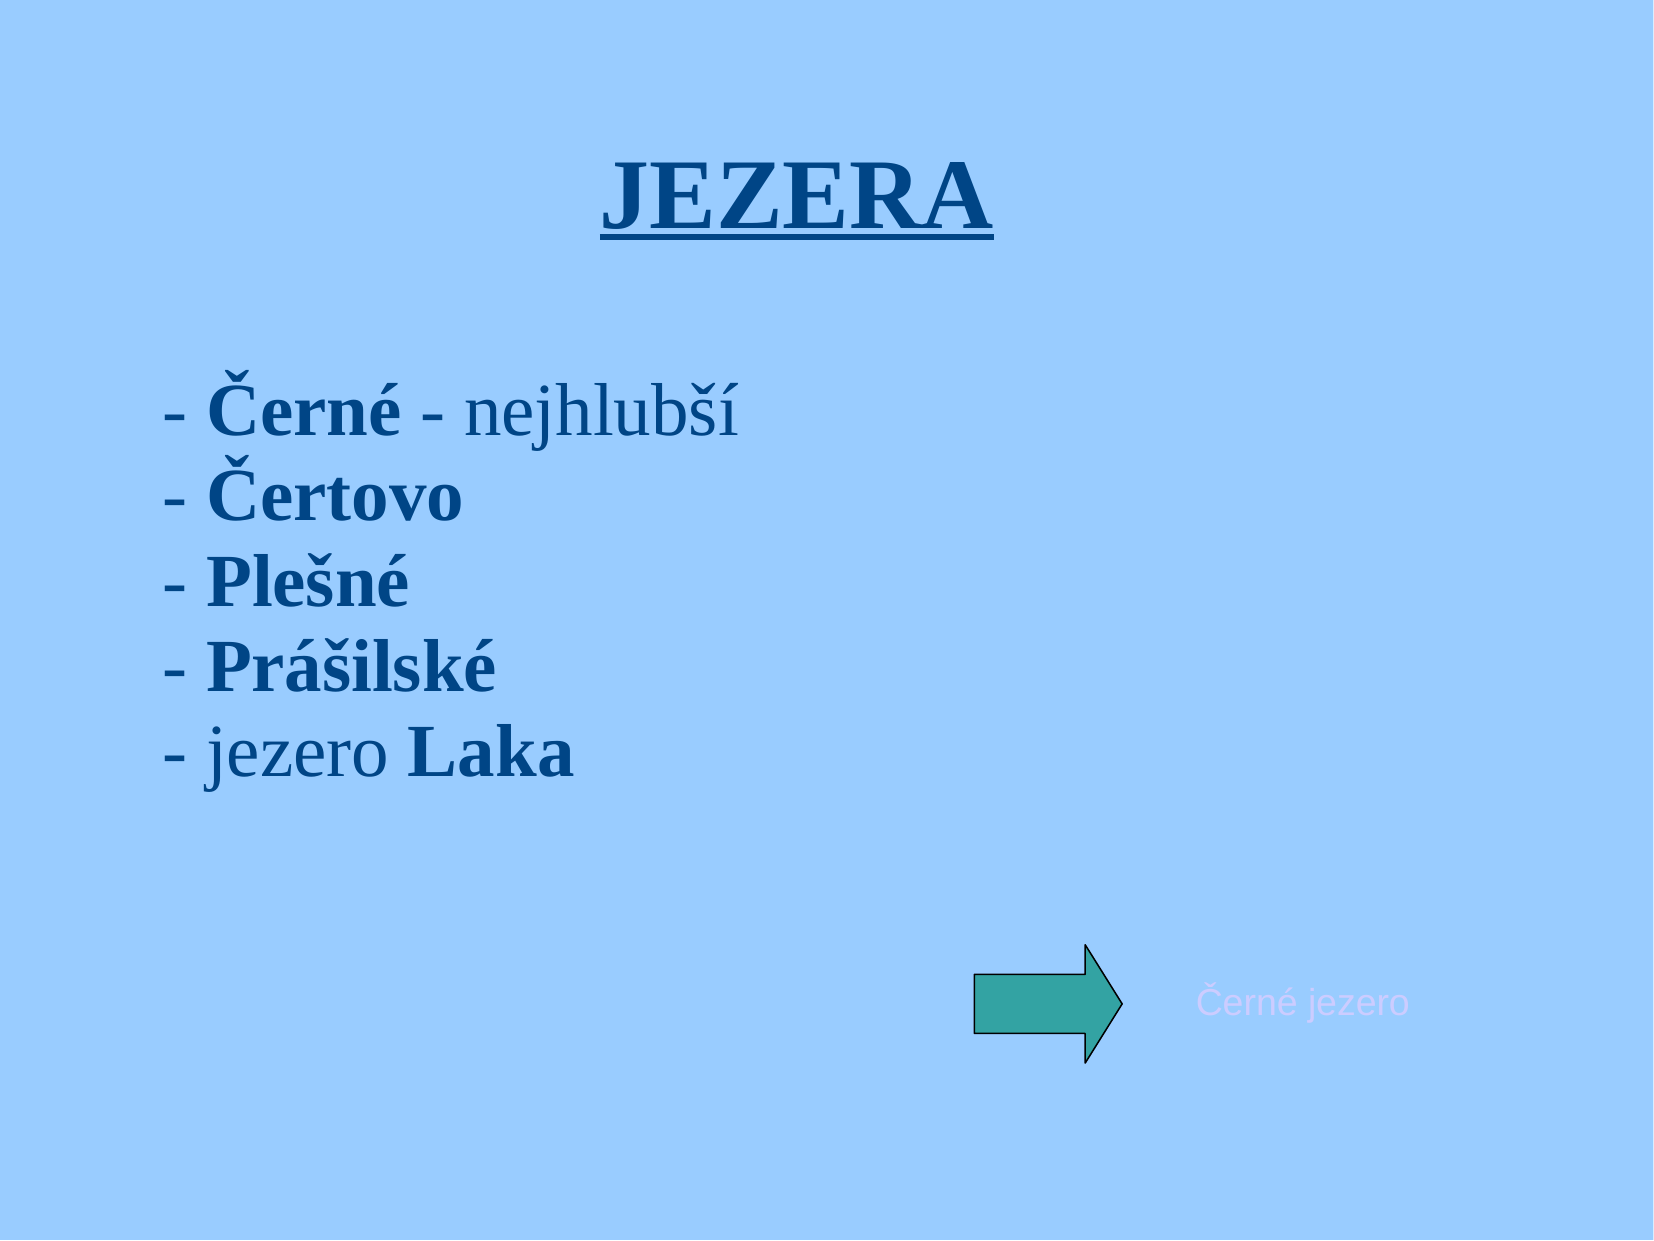

JEZERA
- Černé - nejhlubší
- Čertovo
- Plešné
- Prášilské
- jezero Laka
Černé jezero